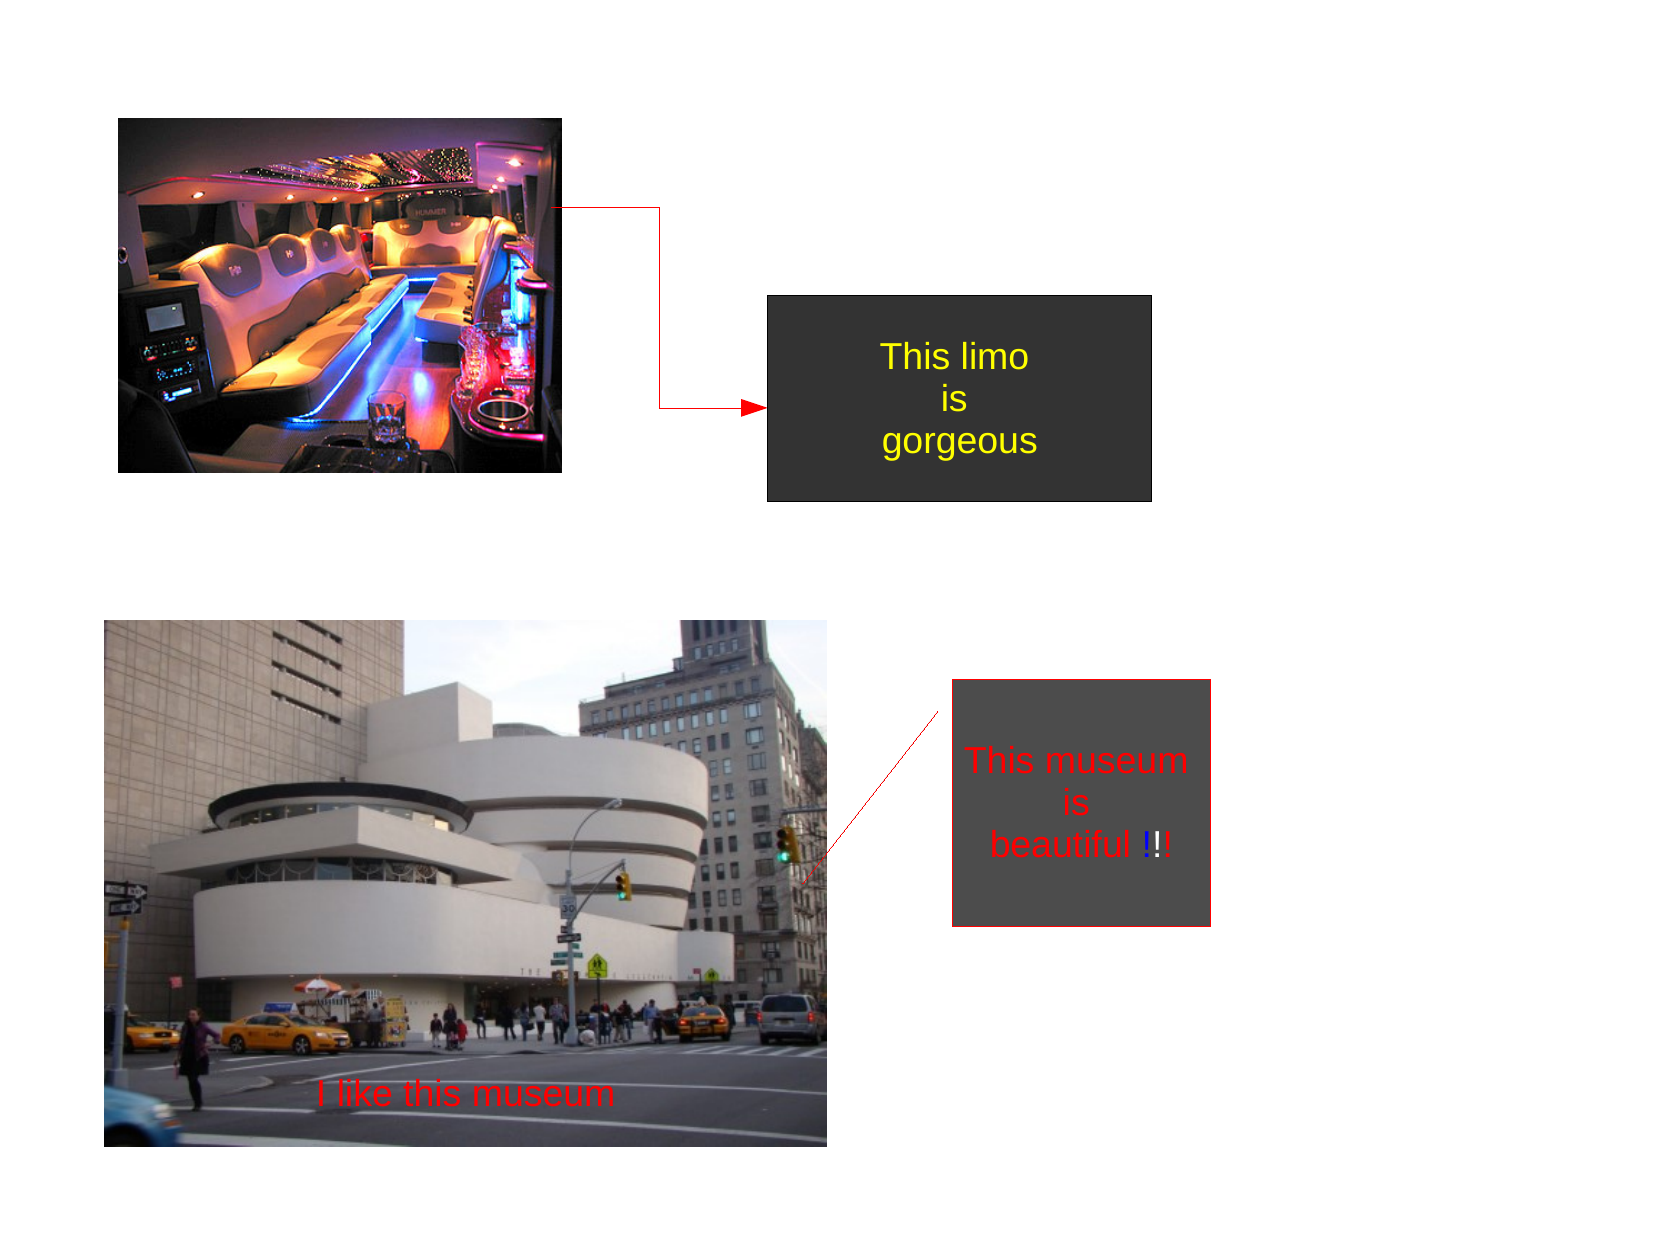

This limo
is
gorgeous
I like this museum
This museum
is
beautiful !!!